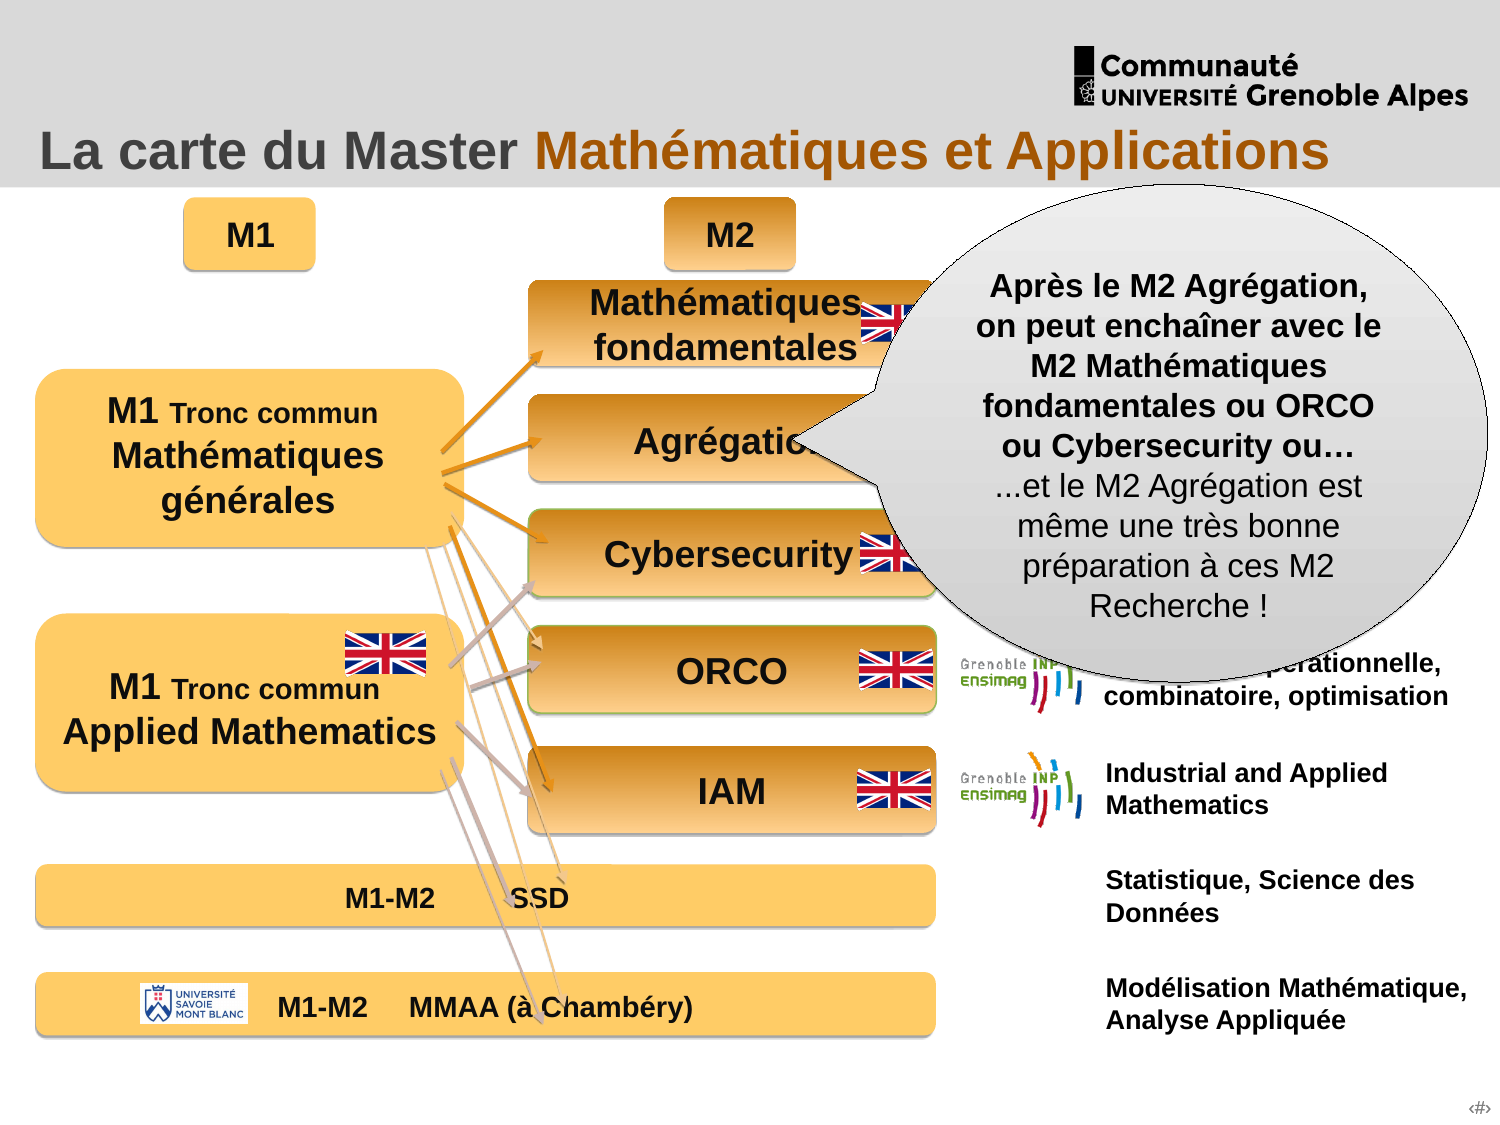

# La carte du Master Mathématiques et Applications
Après le M2 Agrégation, on peut enchaîner avec le M2 Mathématiques fondamentales ou ORCO ou Cybersecurity ou…
...et le M2 Agrégation est même une très bonne préparation à ces M2 Recherche !
M1
M2
Mathématiques fondamentales
Recherche en maths fondamentales
M1 Tronc commun Mathématiques générales
Agrégation
…
Enseignement, Préparation à l’Agrégation
Cybersecurity
Cryptologie, sécurité
M1 Tronc commun Applied Mathematics
ORCO
Recherche opérationnelle, combinatoire, optimisation
Industrial and Applied Mathematics
IAM
Statistique, Science des Données
M1-M2 SSD
Modélisation Mathématique, Analyse Appliquée
M1-M2 MMAA (à Chambéry)